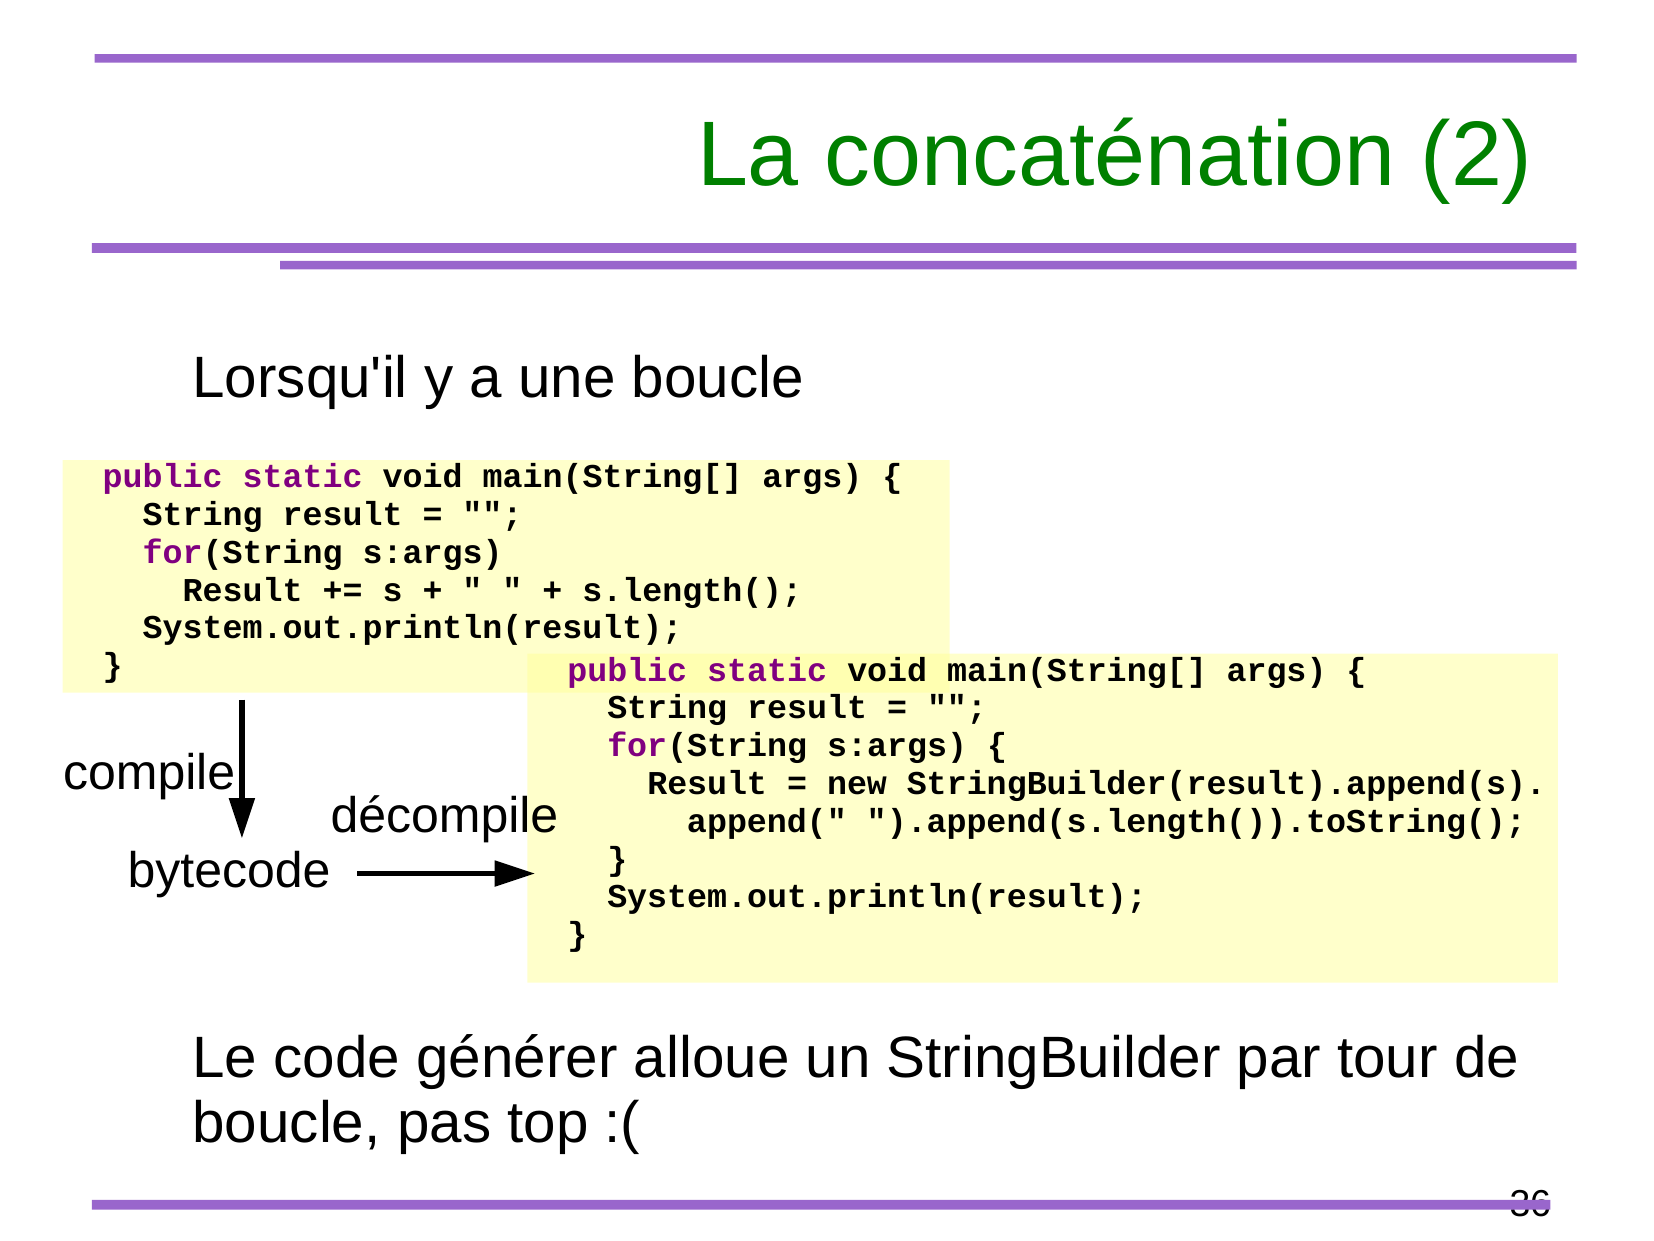

# La concaténation (2)
Lorsqu'il y a une boucle
Le code générer alloue un StringBuilder par tour de boucle, pas top :(
 public static void main(String[] args) {
 String result = "";
 for(String s:args)
 Result += s + " " + s.length();
 System.out.println(result);
 }
 public static void main(String[] args) {
 String result = "";
 for(String s:args) {
 Result = new StringBuilder(result).append(s).
 append(" ").append(s.length()).toString();
 }
 System.out.println(result);
 }
compile
décompile
bytecode